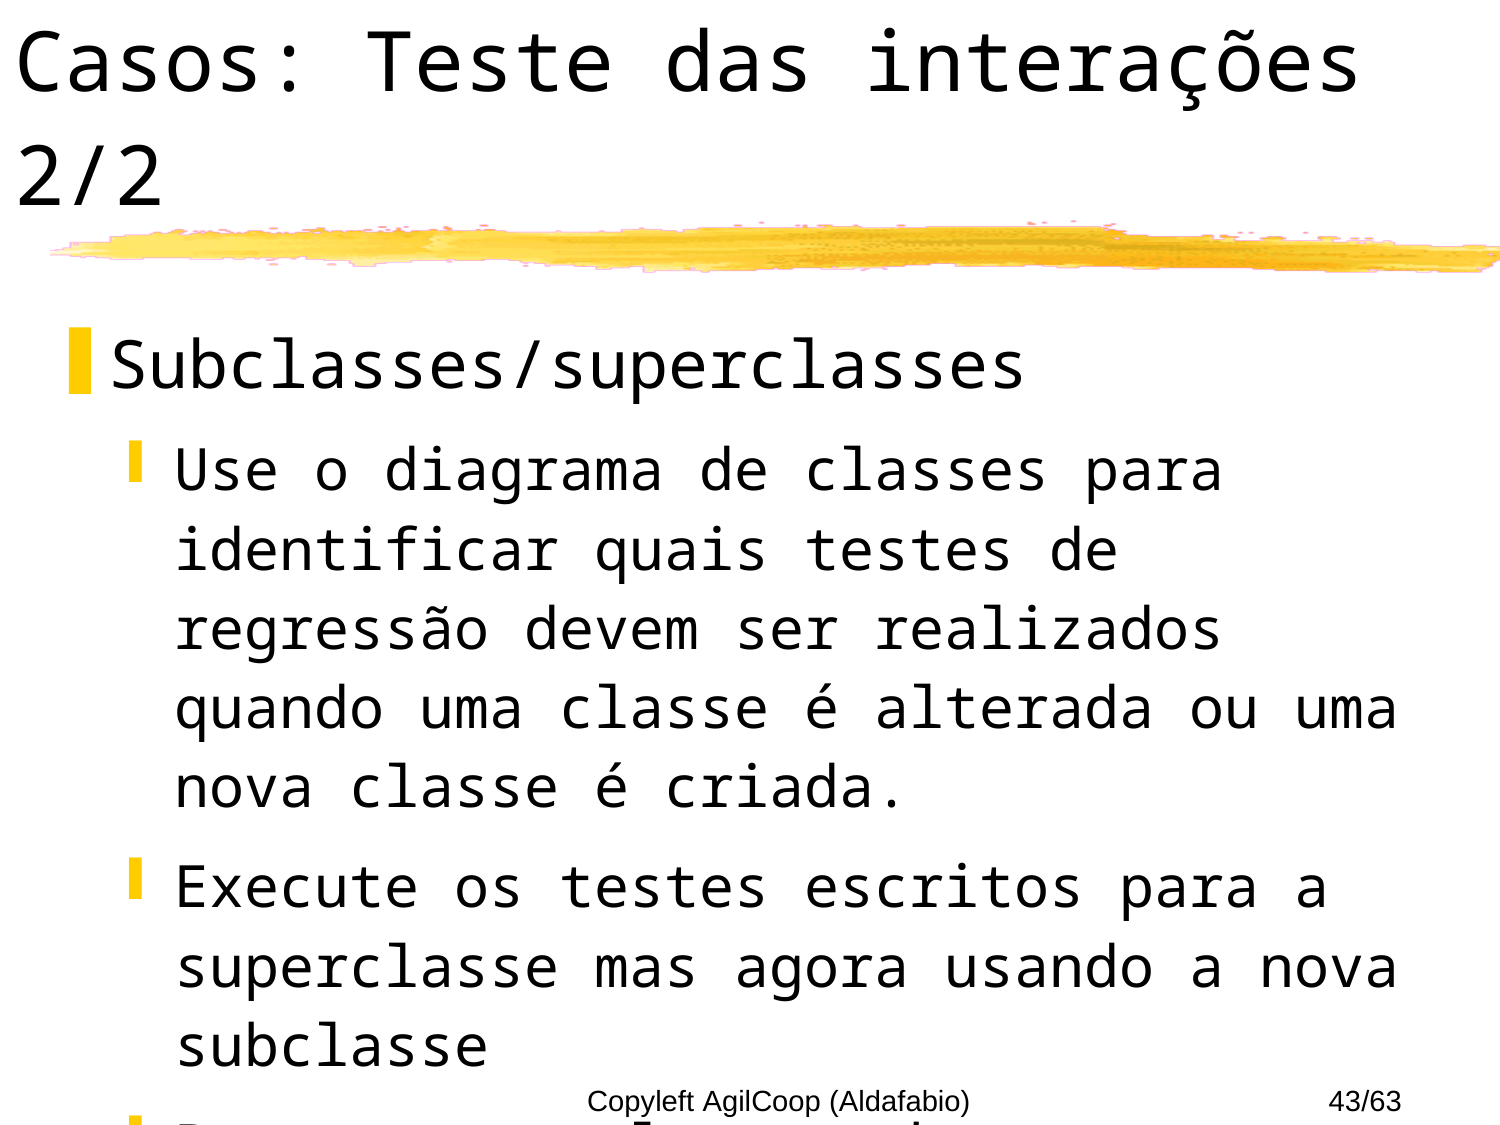

# Casos: Teste das interações 2/2
Subclasses/superclasses
Use o diagrama de classes para identificar quais testes de regressão devem ser realizados quando uma classe é alterada ou uma nova classe é criada.
Execute os testes escritos para a superclasse mas agora usando a nova subclasse
Para testar classes abstratas, somos obrigados a criar classes concretas só para testá-las
43